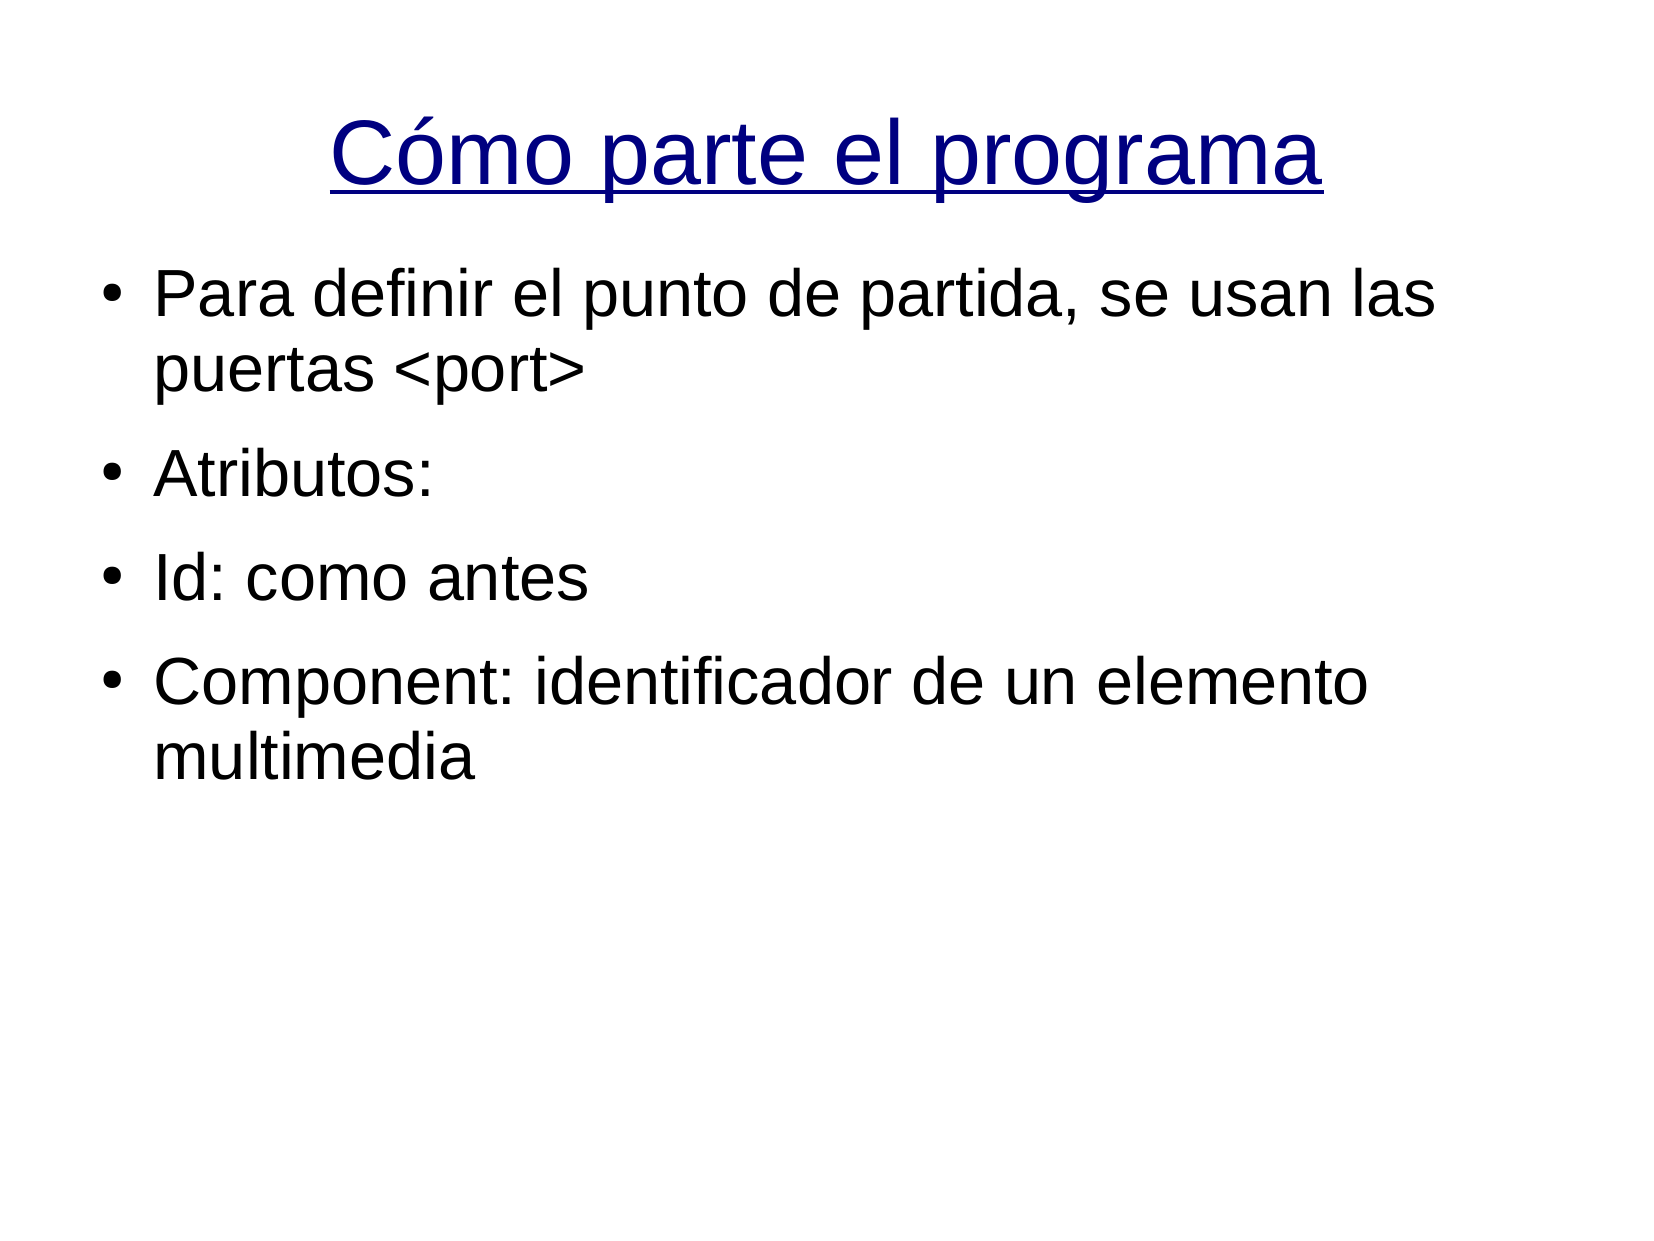

# Cómo parte el programa
Para definir el punto de partida, se usan las puertas <port>
Atributos:
Id: como antes
Component: identificador de un elemento multimedia